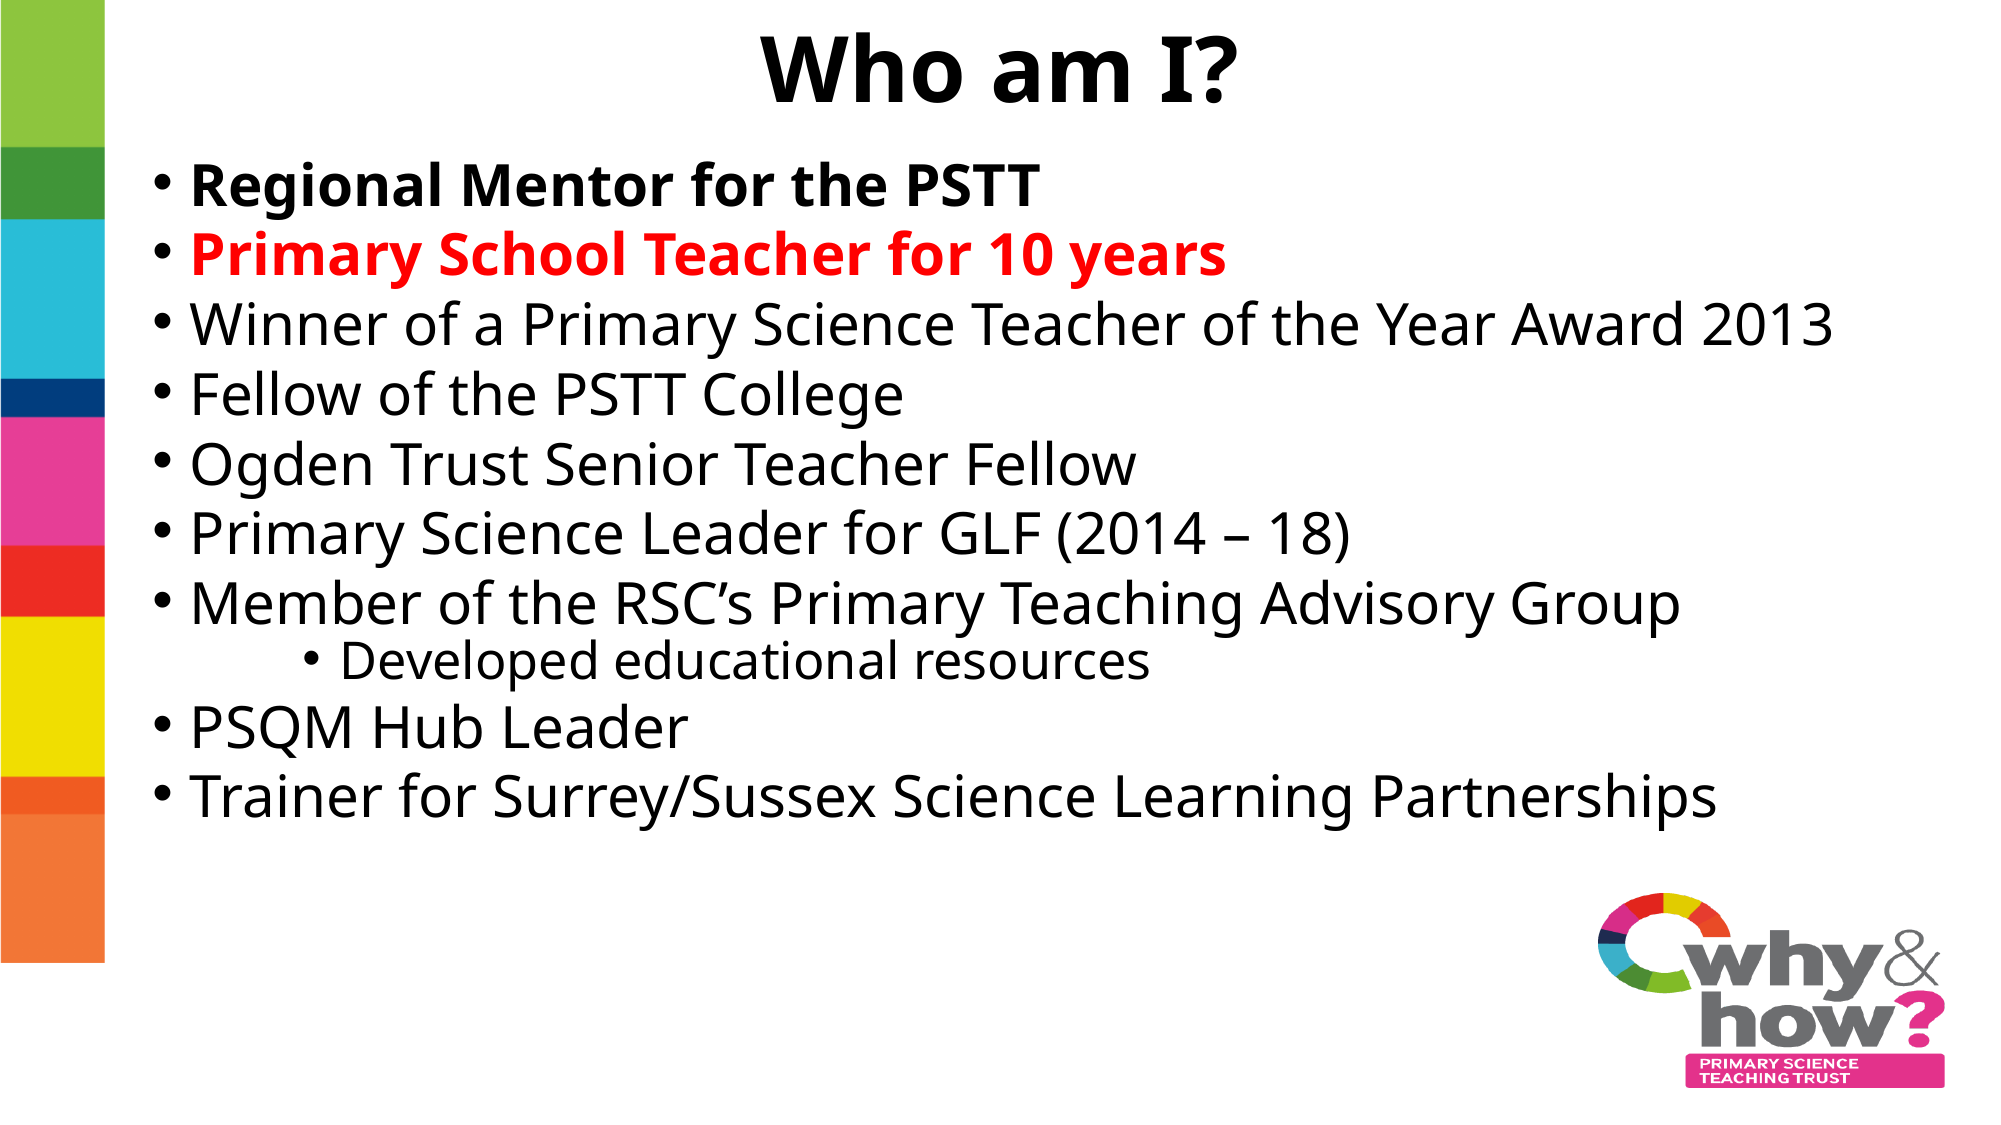

Who am I?
Regional Mentor for the PSTT
Primary School Teacher for 10 years
Winner of a Primary Science Teacher of the Year Award 2013
Fellow of the PSTT College
Ogden Trust Senior Teacher Fellow
Primary Science Leader for GLF (2014 – 18)
Member of the RSC’s Primary Teaching Advisory Group
Developed educational resources
PSQM Hub Leader
Trainer for Surrey/Sussex Science Learning Partnerships